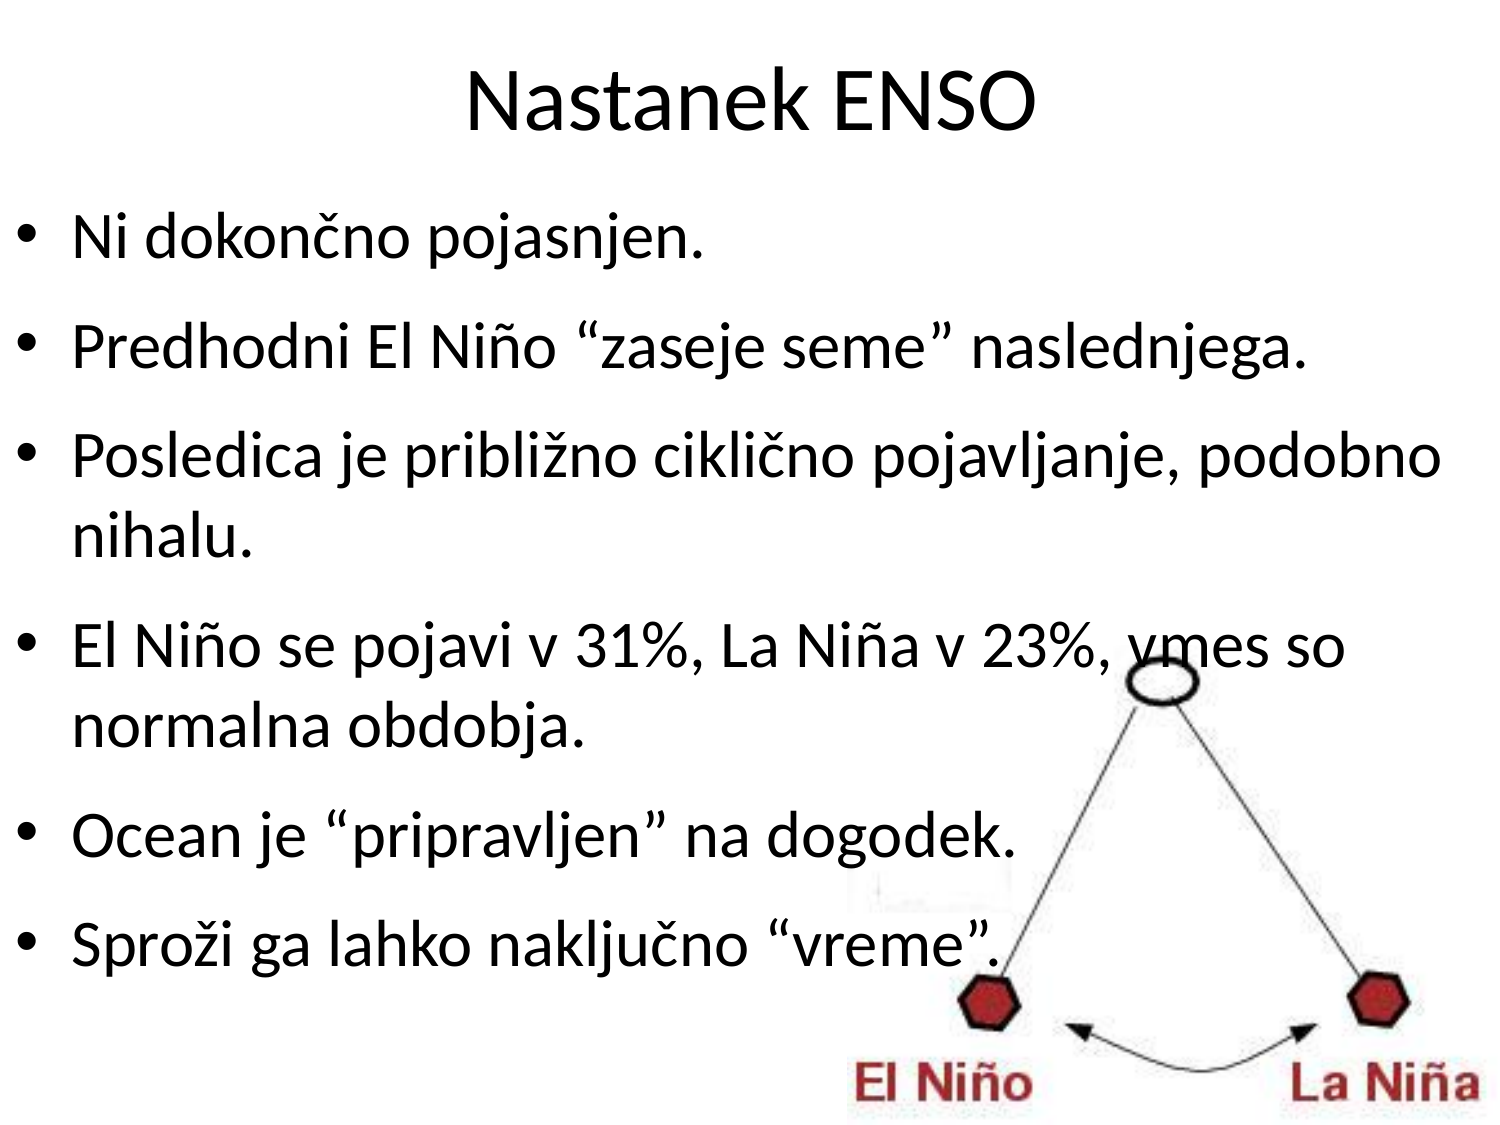

# Nastanek ENSO
Ni dokončno pojasnjen.
Predhodni El Niño “zaseje seme” naslednjega.
Posledica je približno ciklično pojavljanje, podobno nihalu.
El Niño se pojavi v 31%, La Niña v 23%, vmes so normalna obdobja.
Ocean je “pripravljen” na dogodek.
Sproži ga lahko naključno “vreme”.